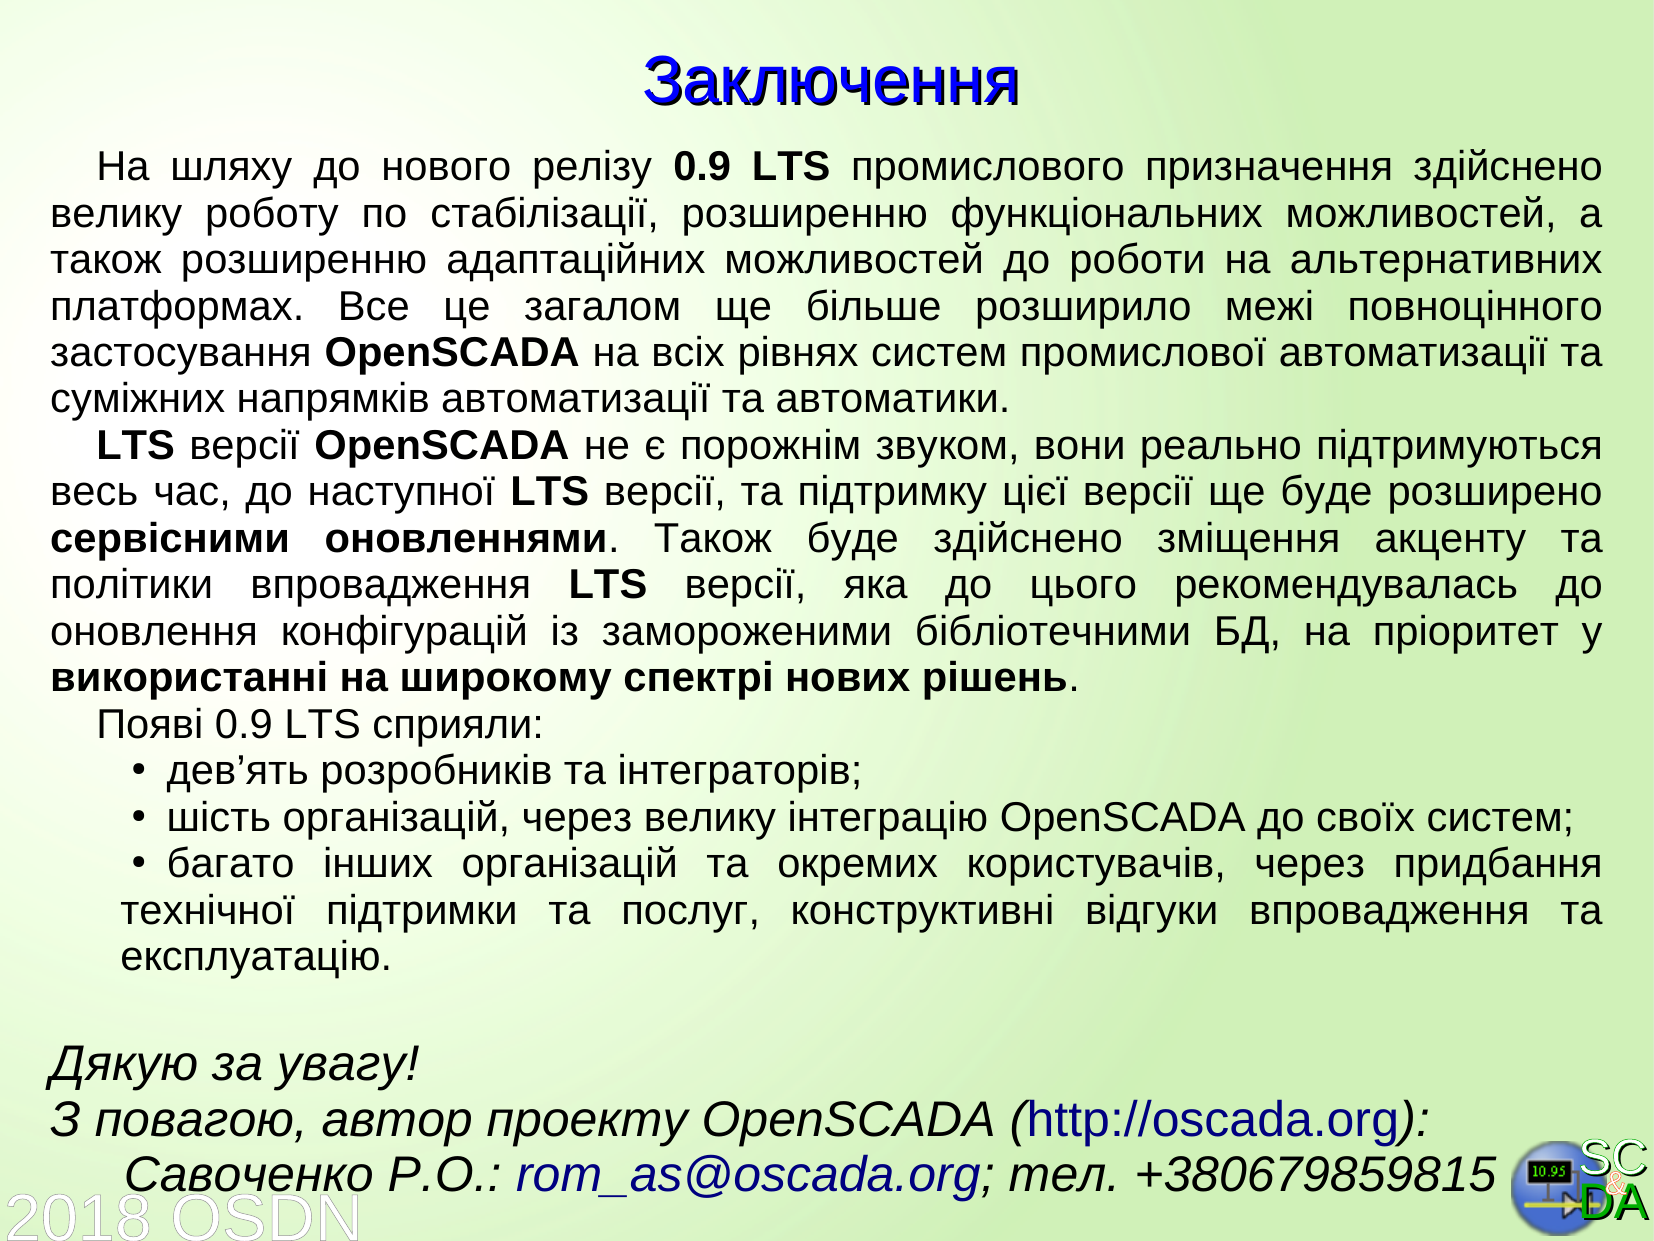

# Заключення
На шляху до нового релізу 0.9 LTS промислового призначення здійснено велику роботу по стабілізації, розширенню функціональних можливостей, а також розширенню адаптаційних можливостей до роботи на альтернативних платформах. Все це загалом ще більше розширило межі повноцінного застосування OpenSCADA на всіх рівнях систем промислової автоматизації та суміжних напрямків автоматизації та автоматики.
LTS версії OpenSCADA не є порожнім звуком, вони реально підтримуються весь час, до наступної LTS версії, та підтримку цієї версії ще буде розширено сервісними оновленнями. Також буде здійснено зміщення акценту та політики впровадження LTS версії, яка до цього рекомендувалась до оновлення конфігурацій із замороженими бібліотечними БД, на пріоритет у використанні на широкому спектрі нових рішень.
Появі 0.9 LTS сприяли:
дев’ять розробників та інтеграторів;
шість організацій, через велику інтеграцію OpenSCADA до своїх систем;
багато інших організацій та окремих користувачів, через придбання технічної підтримки та послуг, конструктивні відгуки впровадження та експлуатацію.
Дякую за увагу!
З повагою, автор проекту OpenSCADA (http://oscada.org):
	Савоченко Р.О.: rom_as@oscada.org; тел. +380679859815